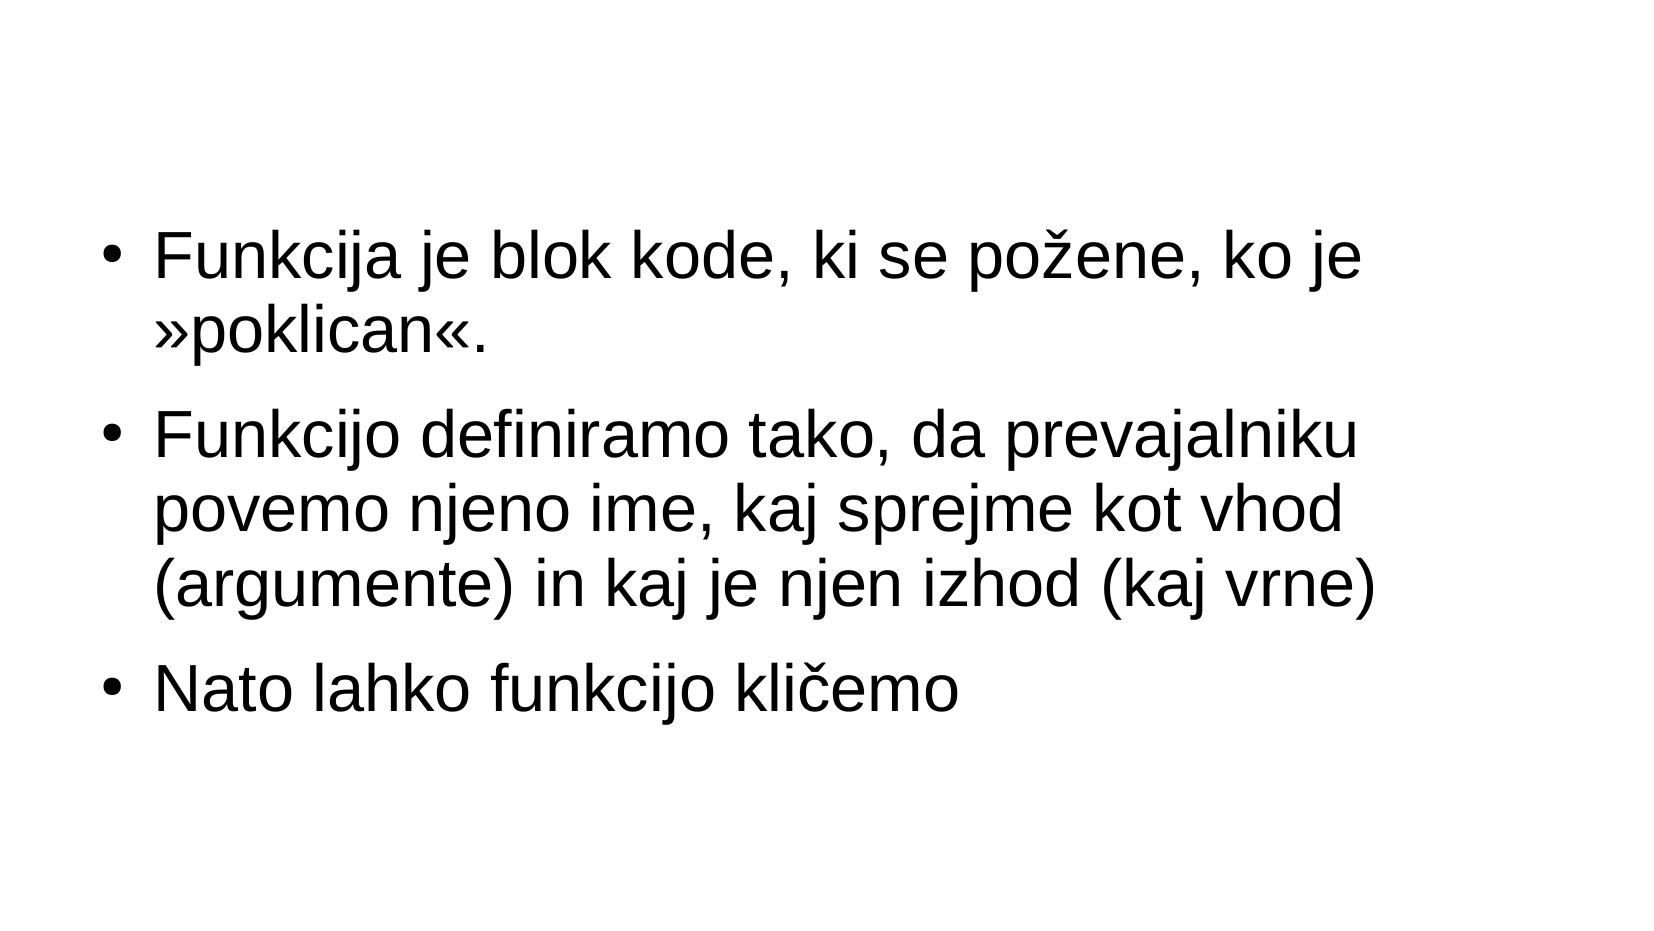

#
Funkcija je blok kode, ki se požene, ko je »poklican«.
Funkcijo definiramo tako, da prevajalniku povemo njeno ime, kaj sprejme kot vhod (argumente) in kaj je njen izhod (kaj vrne)
Nato lahko funkcijo kličemo